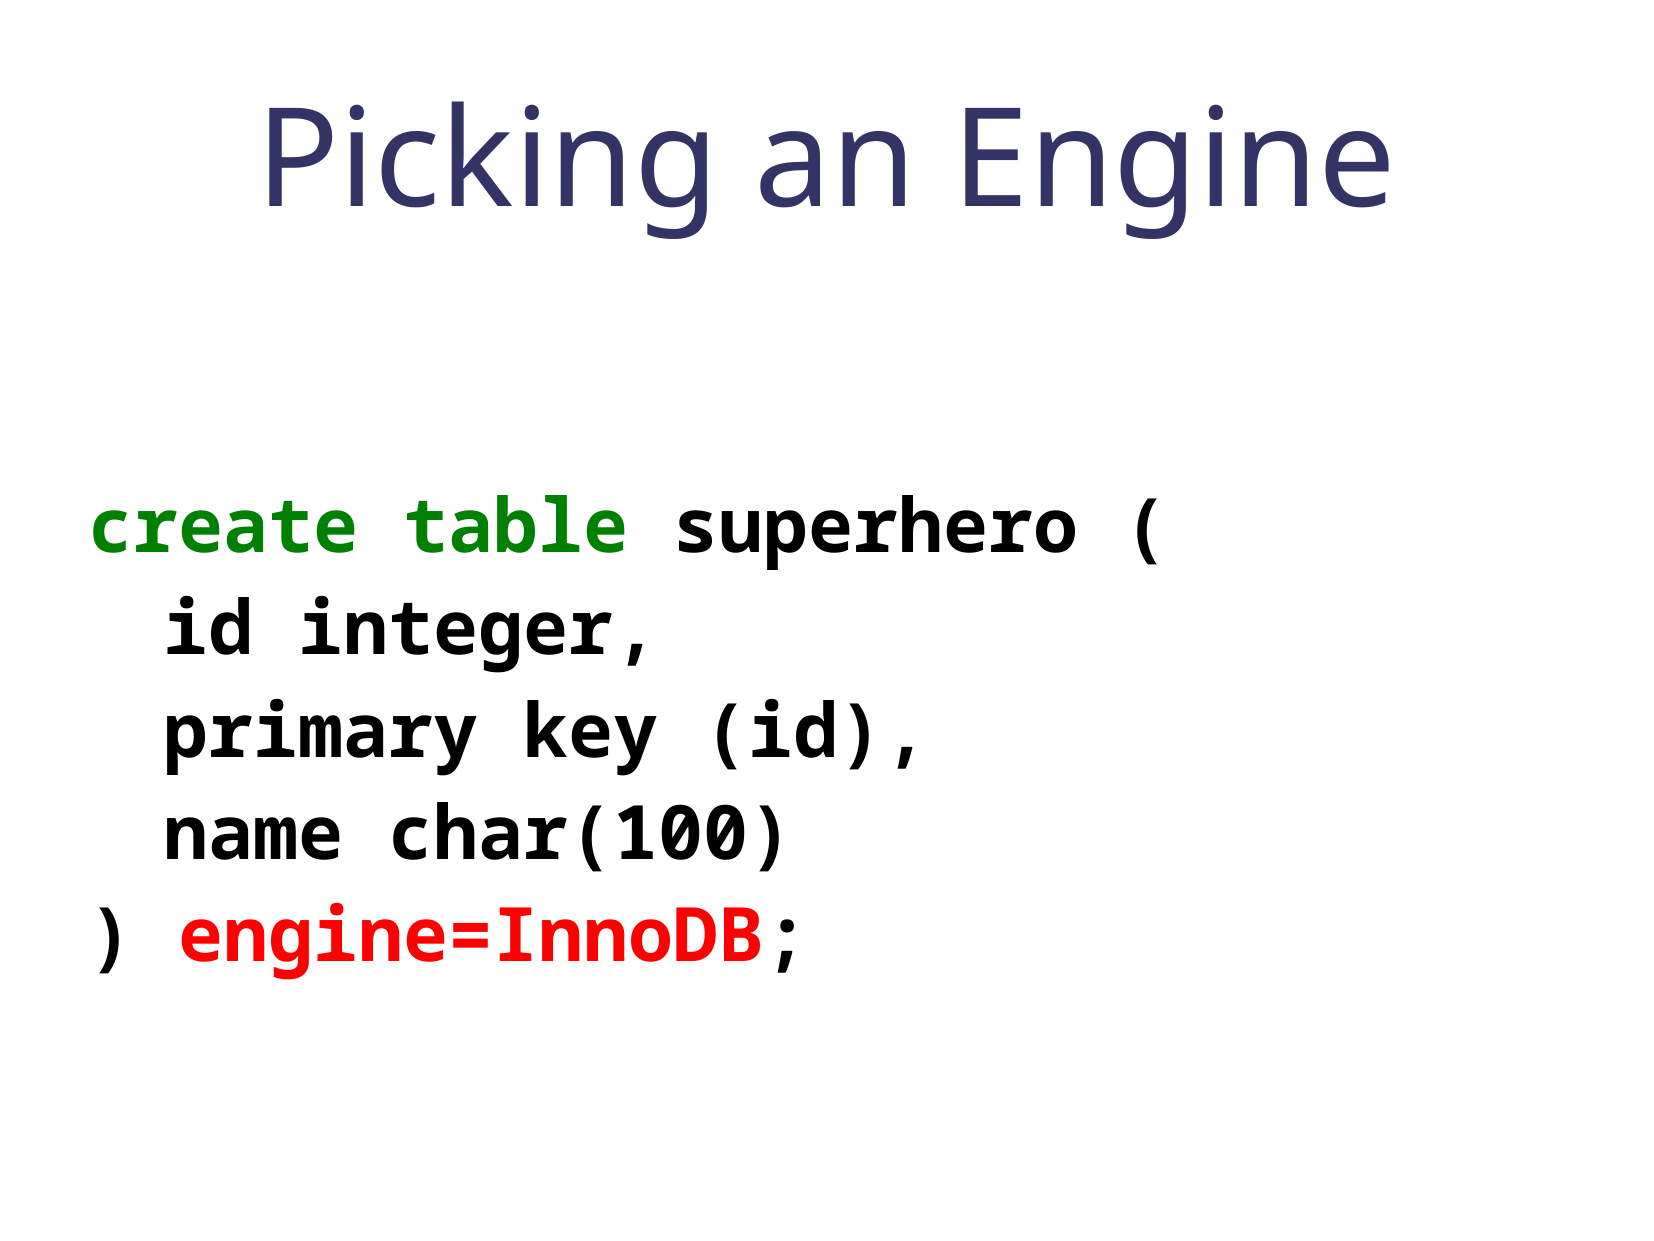

# Picking an Engine
create table superhero (
	id integer,
 	primary key (id),
	name char(100)
) engine=InnoDB;